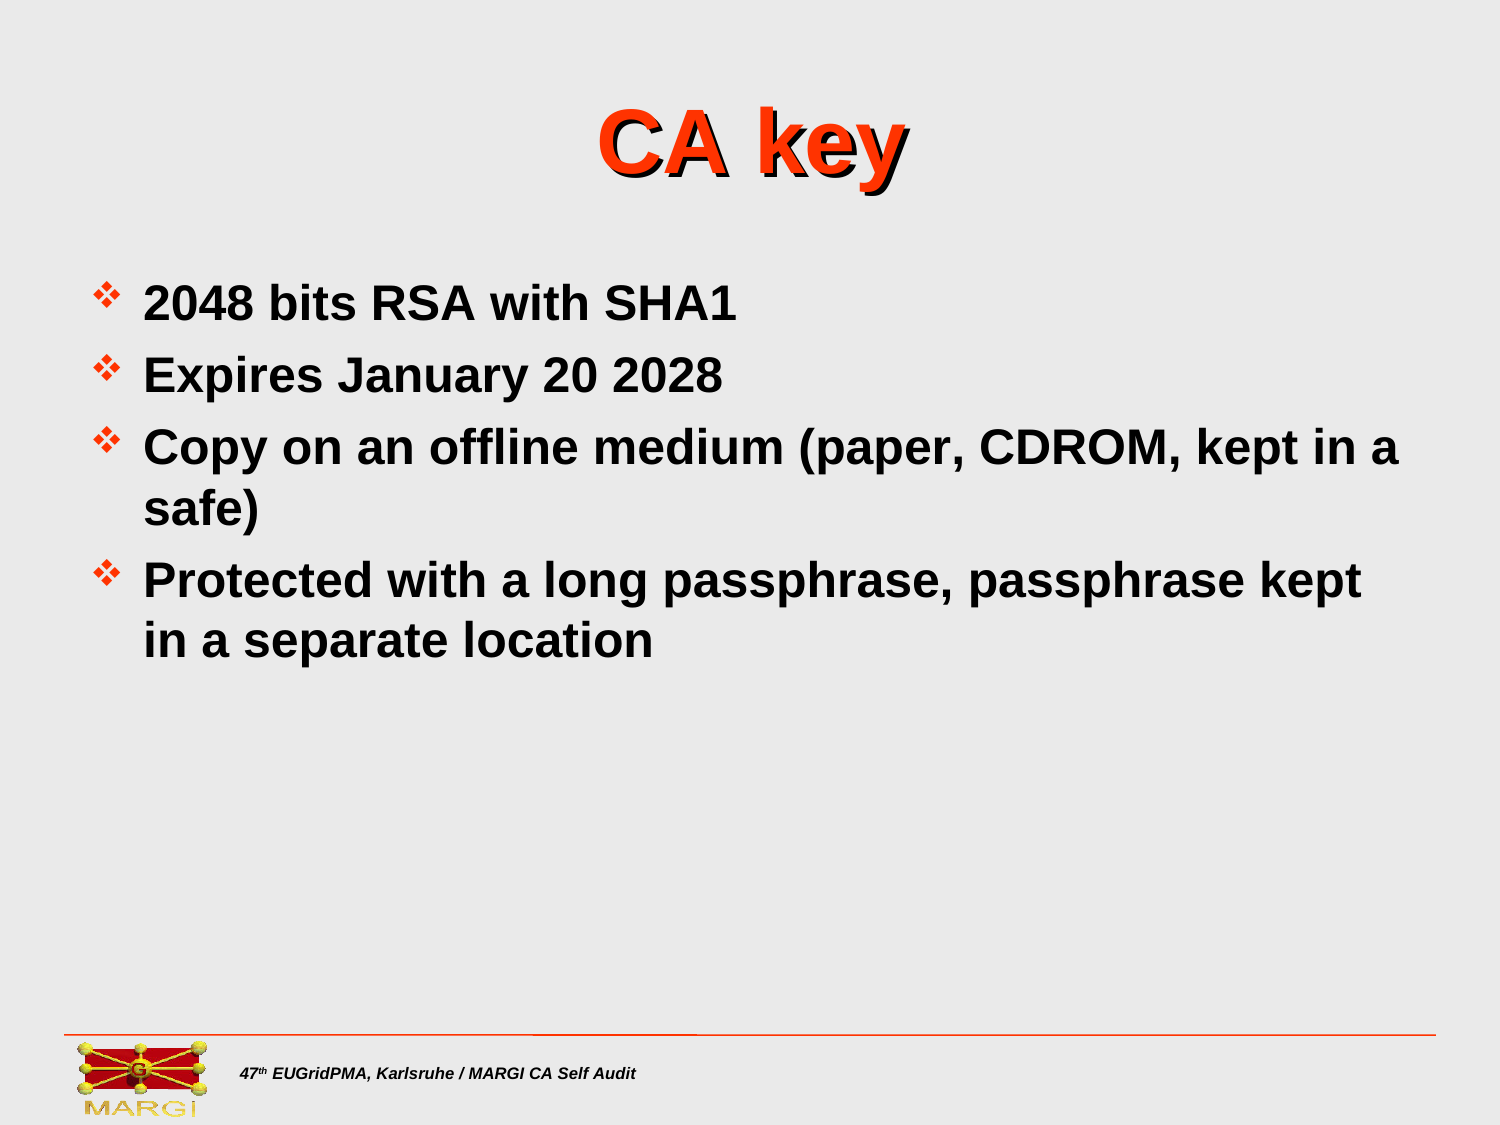

CA key
2048 bits RSA with SHA1
Expires January 20 2028
Copy on an offline medium (paper, CDROM, kept in a safe)
Protected with a long passphrase, passphrase kept in a separate location